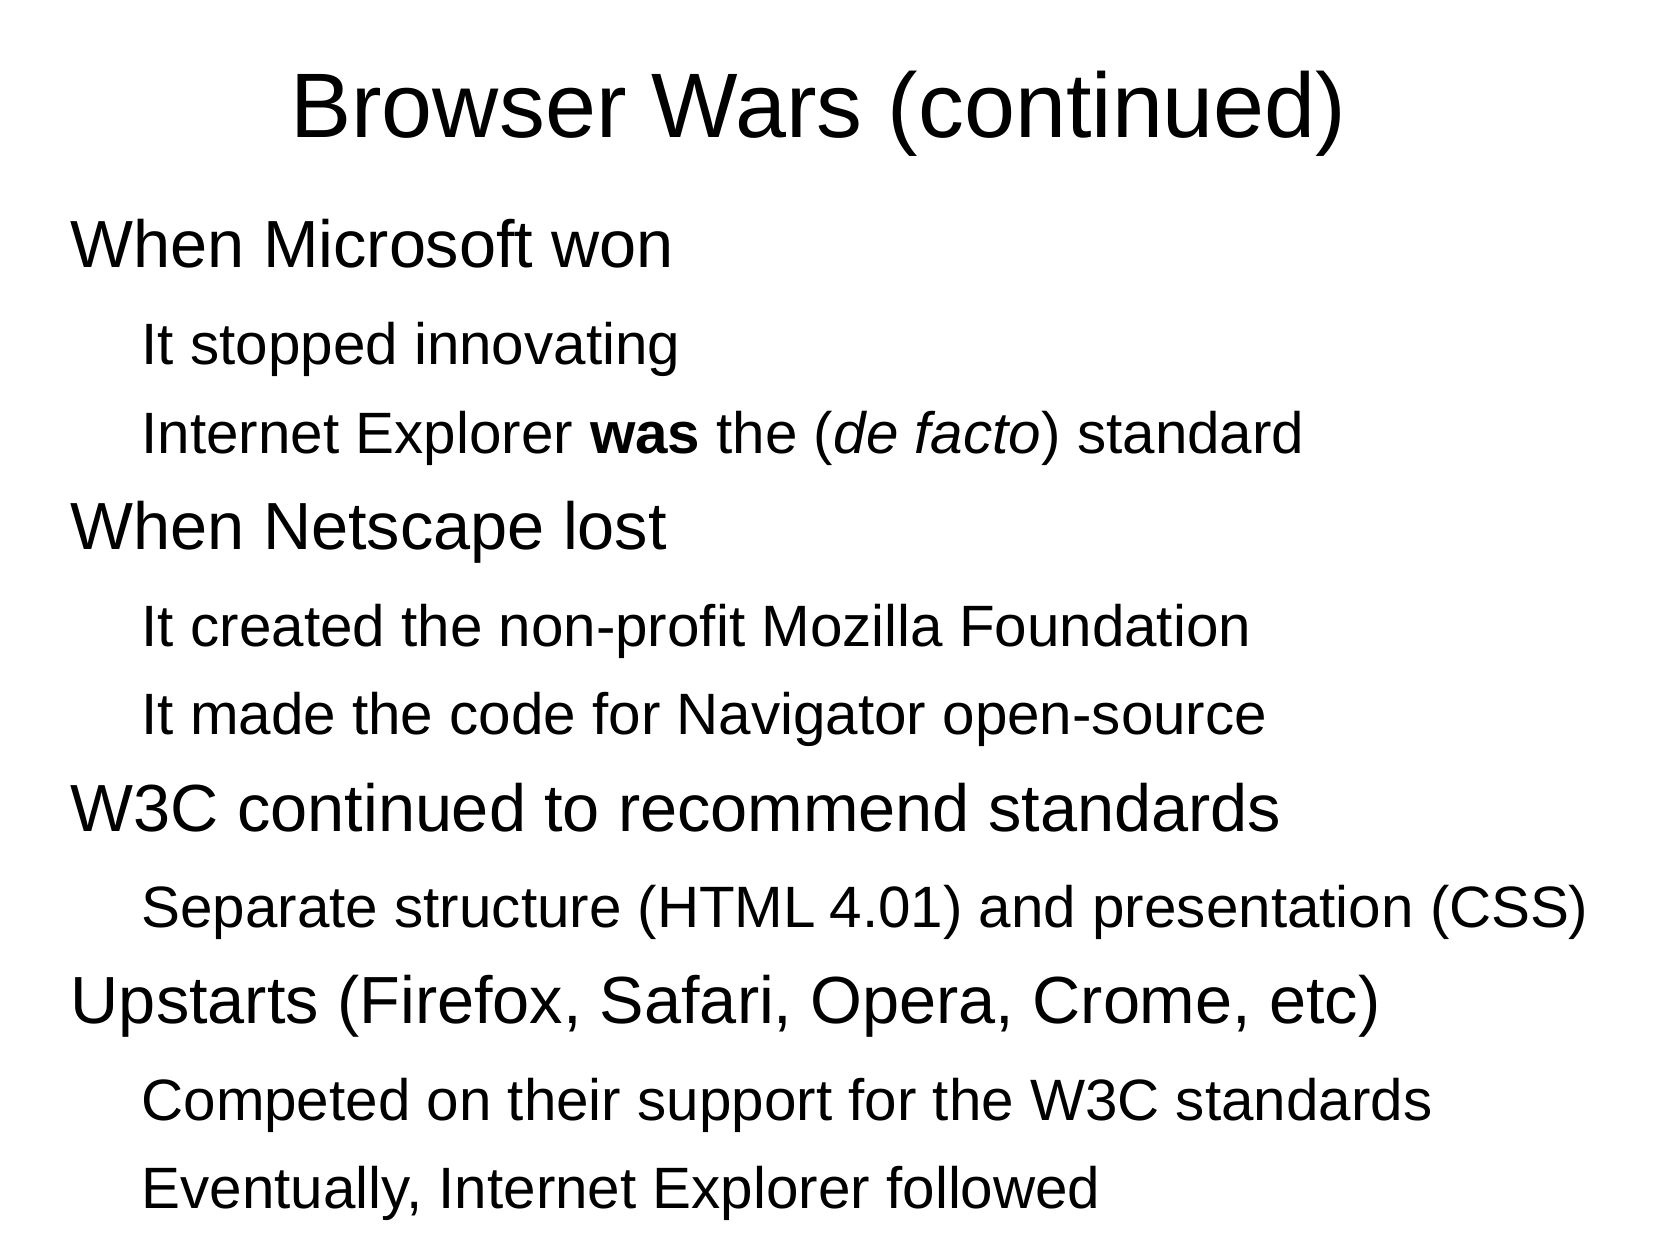

# Browser Wars (continued)
When Microsoft won
It stopped innovating
Internet Explorer was the (de facto) standard
When Netscape lost
It created the non-profit Mozilla Foundation
It made the code for Navigator open-source
W3C continued to recommend standards
Separate structure (HTML 4.01) and presentation (CSS)
Upstarts (Firefox, Safari, Opera, Crome, etc)
Competed on their support for the W3C standards
Eventually, Internet Explorer followed